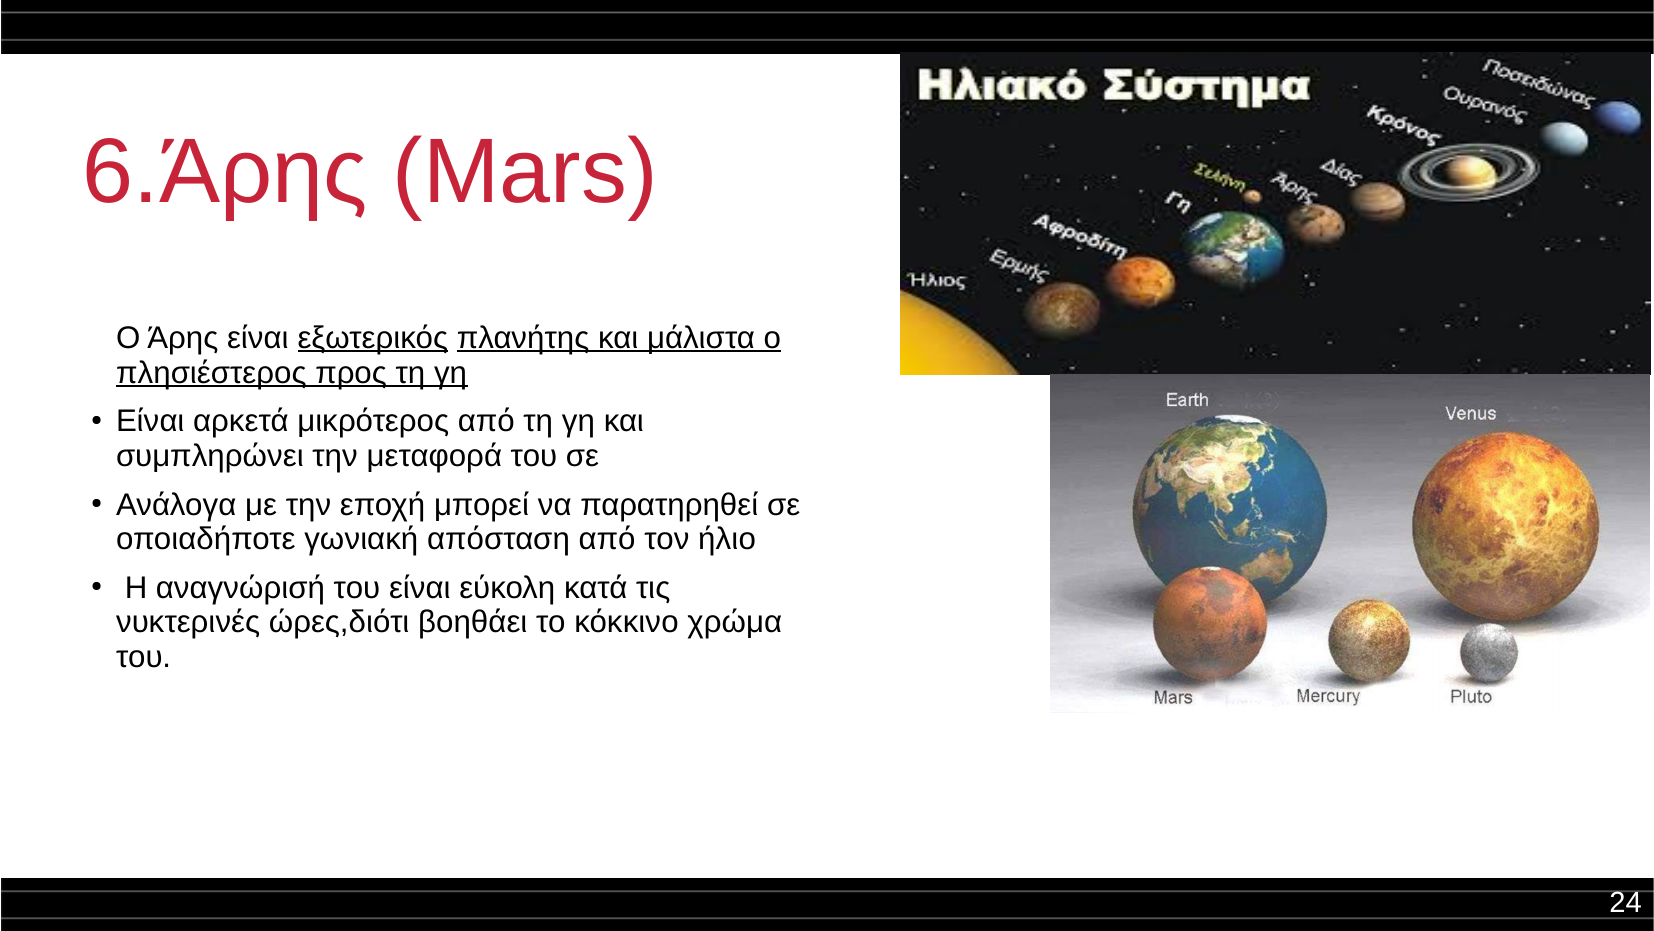

# 6.Άρης (Mars)
Ο Άρης είναι εξωτερικός πλανήτης και μάλιστα ο πλησιέστερος προς τη γη
Είναι αρκετά μικρότερος από τη γη και συμπληρώνει την μεταφορά του σε
Ανάλογα με την εποχή μπορεί να παρατηρηθεί σε οποιαδήποτε γωνιακή απόσταση από τον ήλιο
 Η αναγνώρισή του είναι εύκολη κατά τις νυκτερινές ώρες,διότι βοηθάει το κόκκινο χρώμα του.